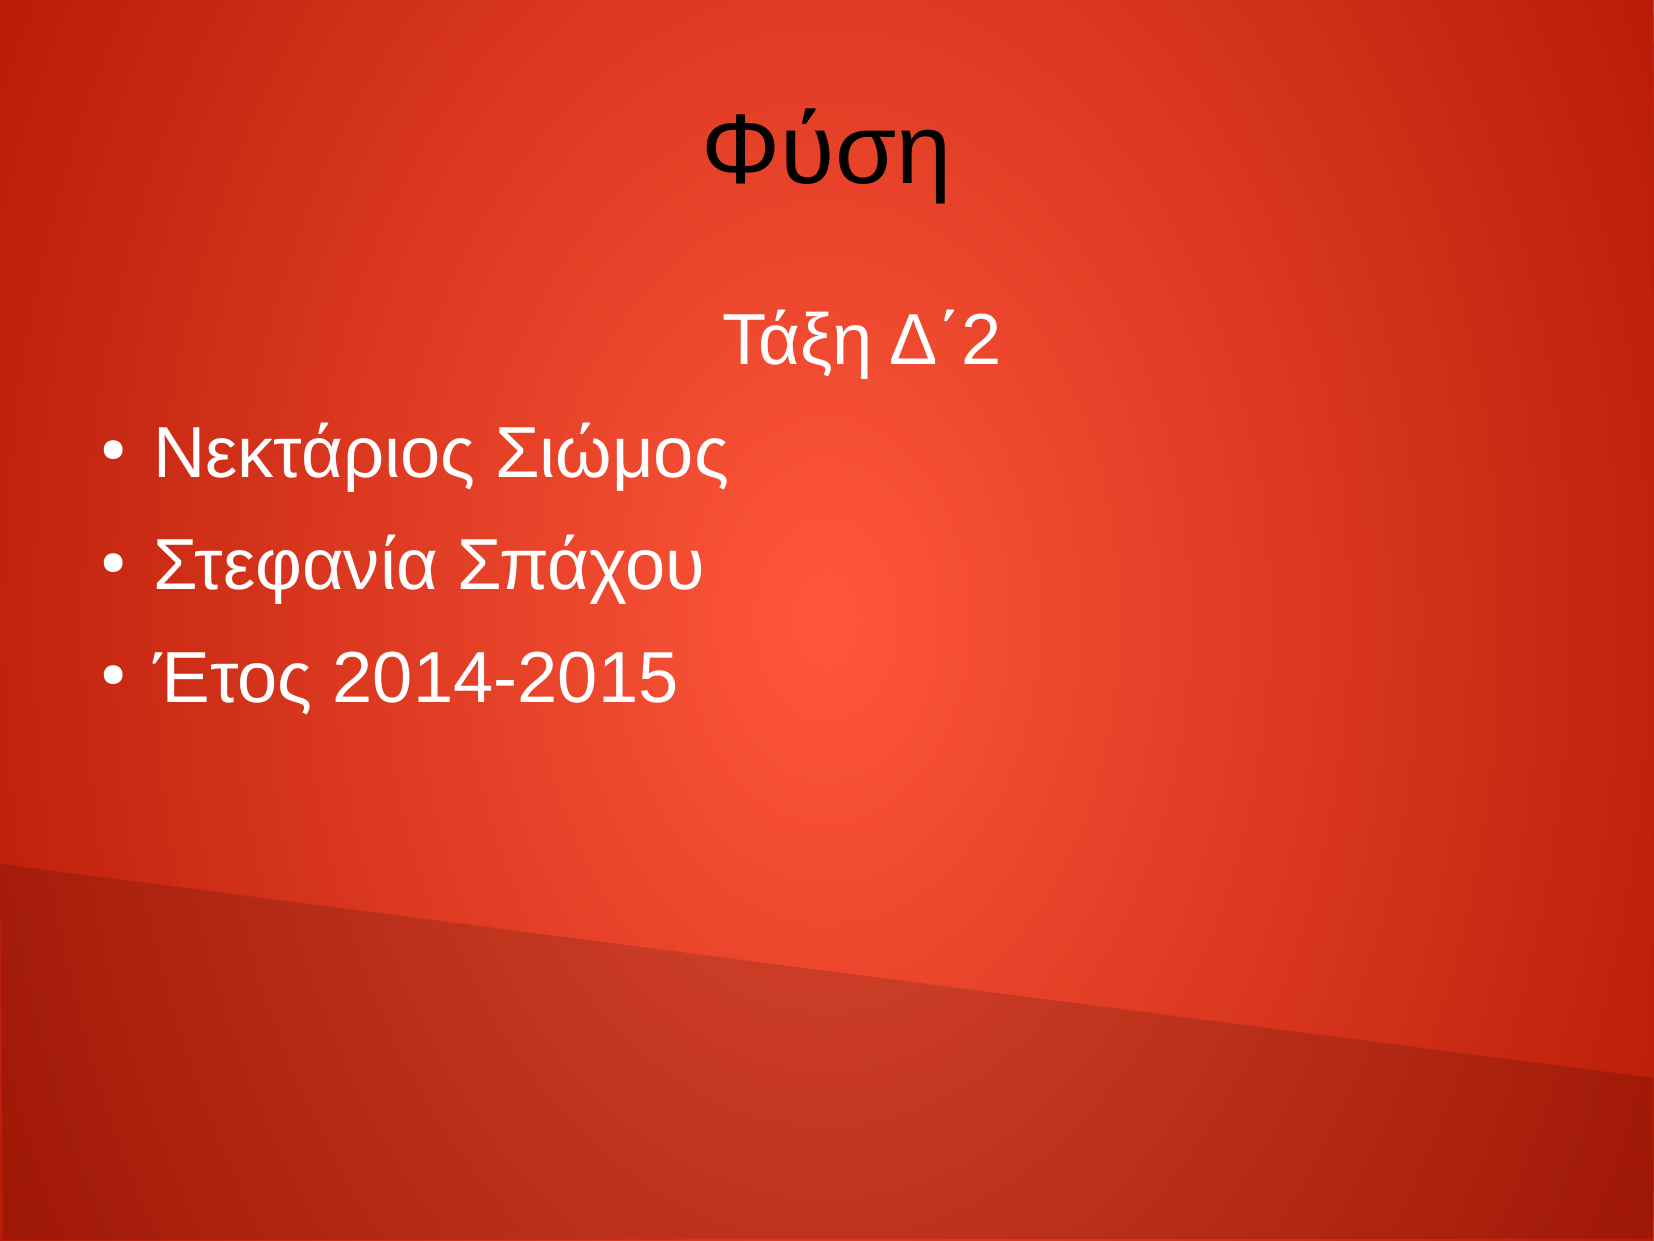

# Φύση
Τάξη Δ΄2
Νεκτάριος Σιώμος
Στεφανία Σπάχου
Έτος 2014-2015